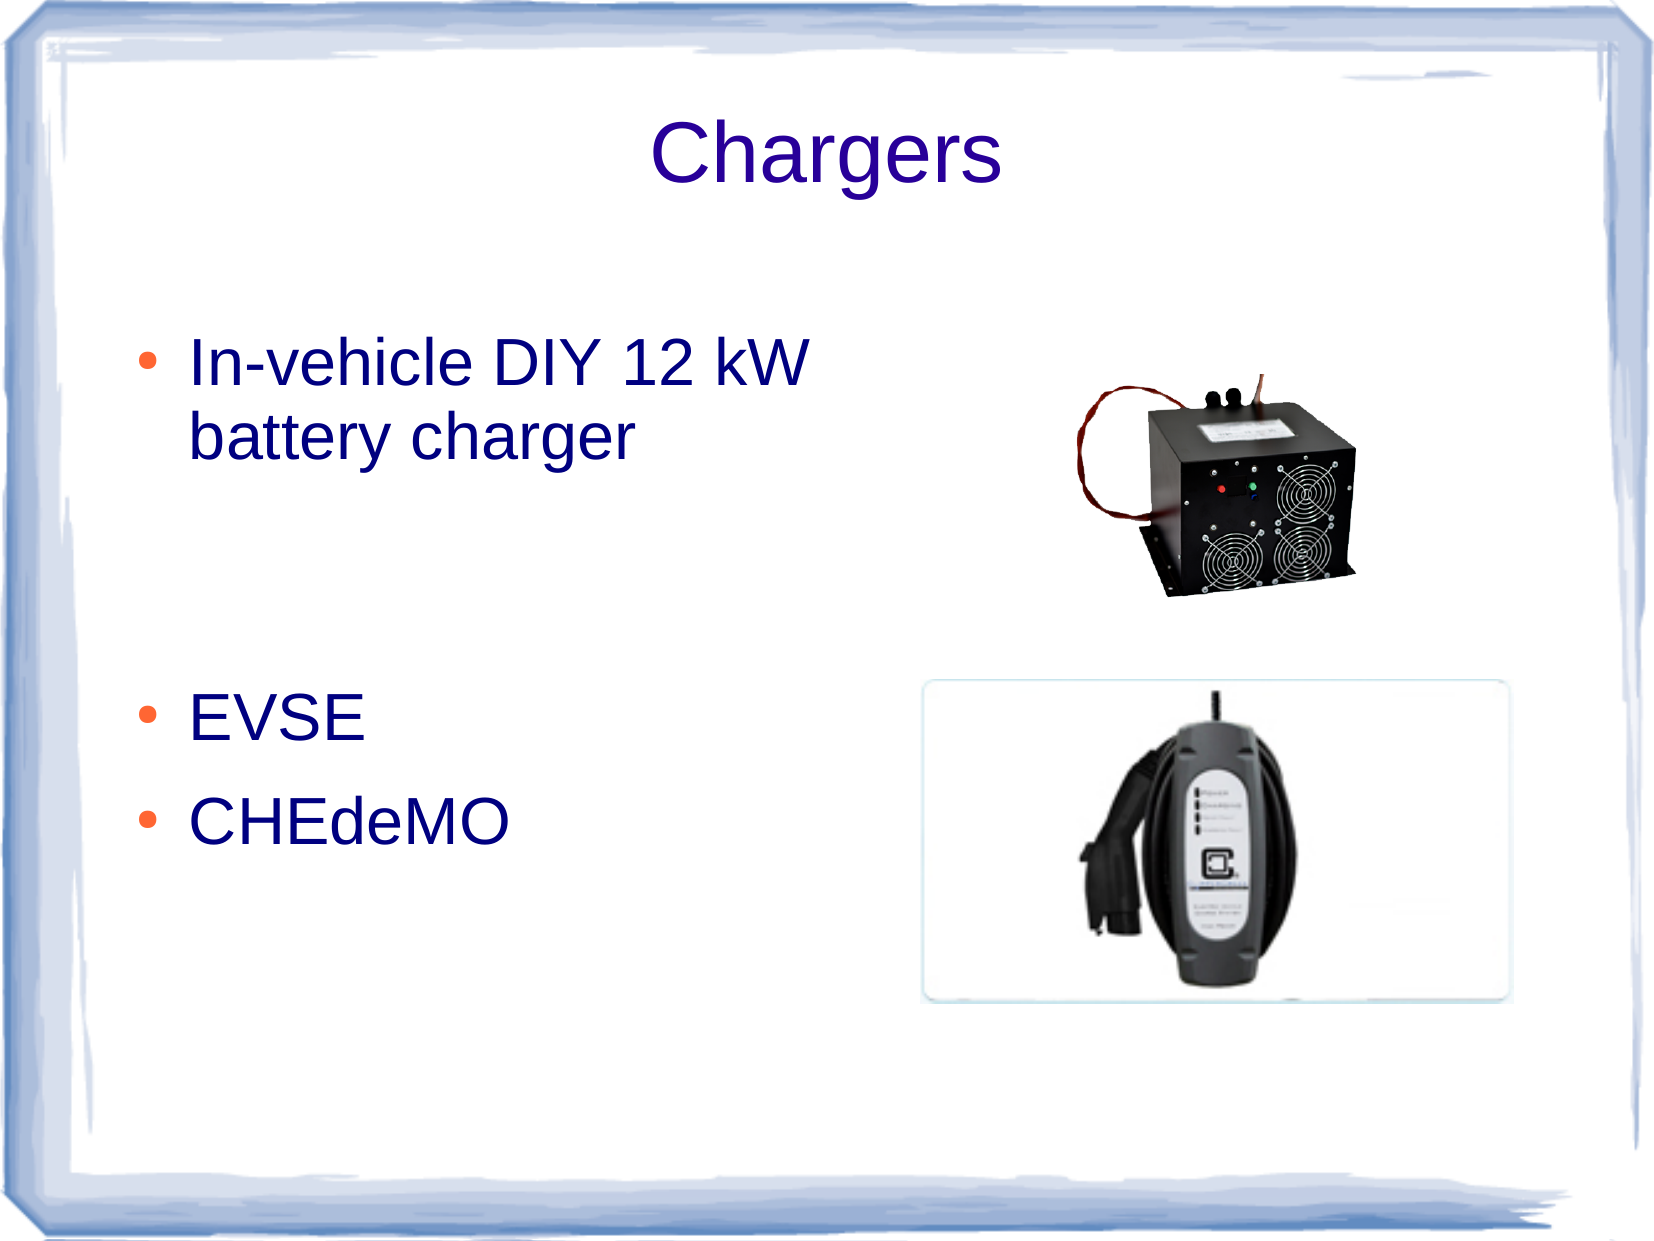

# Chargers
In-vehicle DIY 12 kW battery charger
EVSE
CHEdeMO